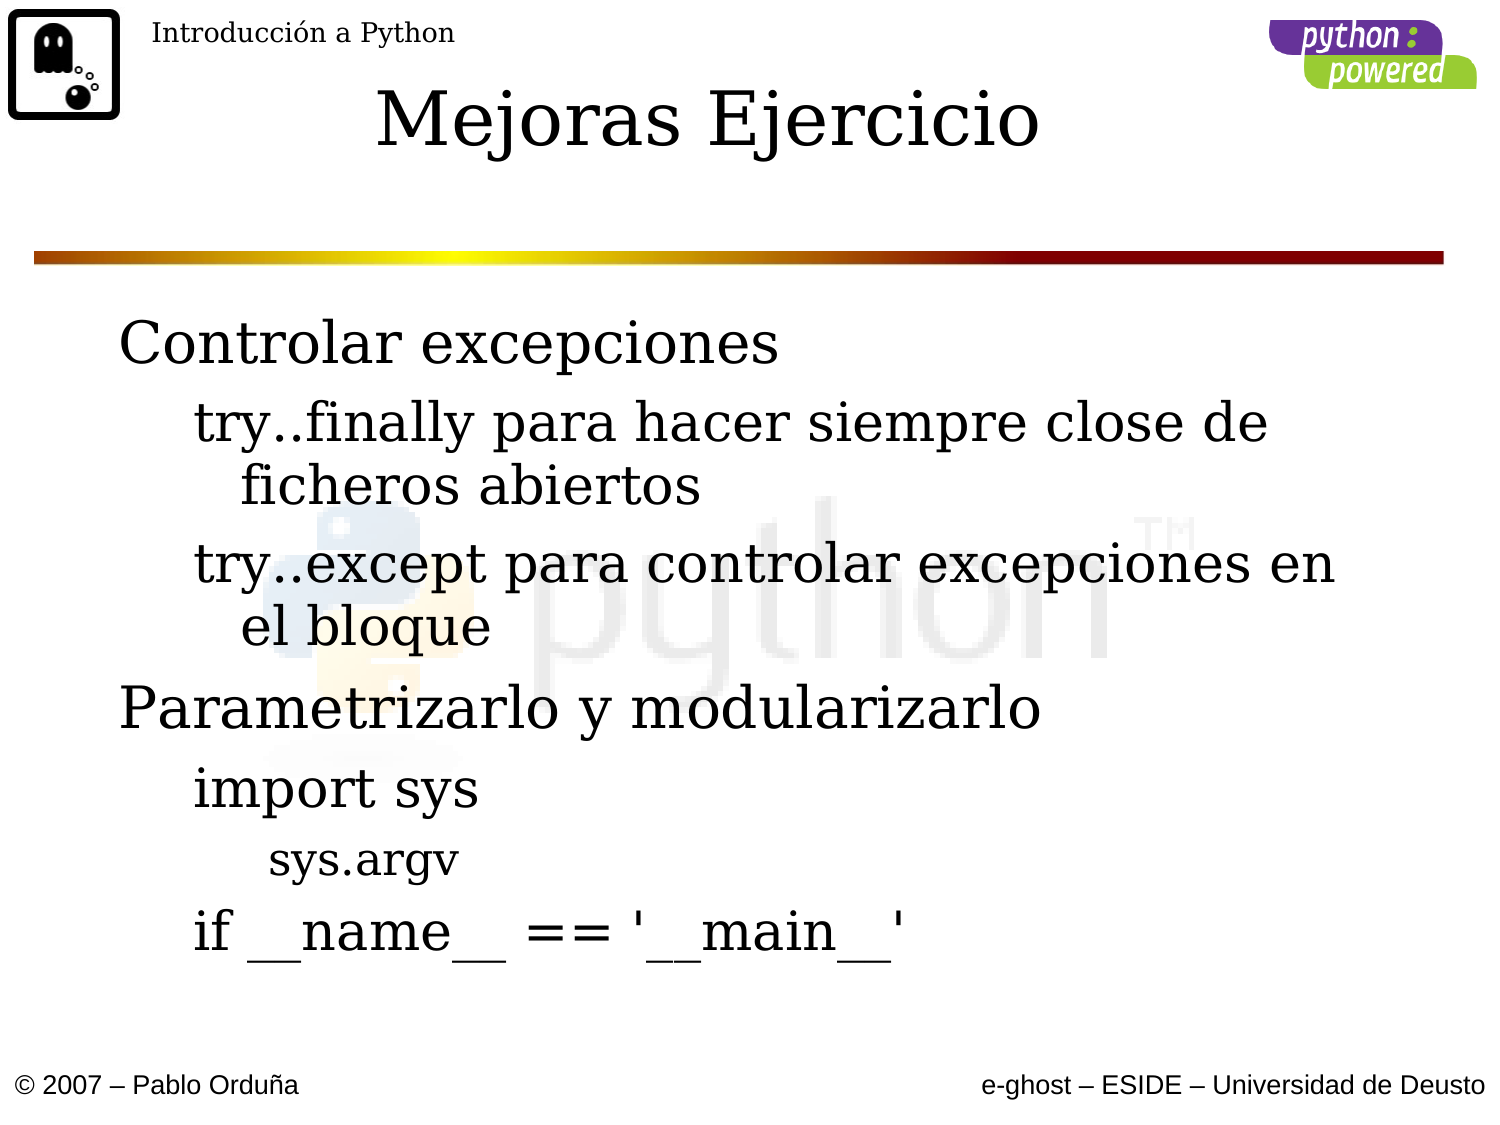

# Mejoras Ejercicio
Controlar excepciones
try..finally para hacer siempre close de ficheros abiertos
try..except para controlar excepciones en el bloque
Parametrizarlo y modularizarlo
import sys
sys.argv
if __name__ == '__main__'